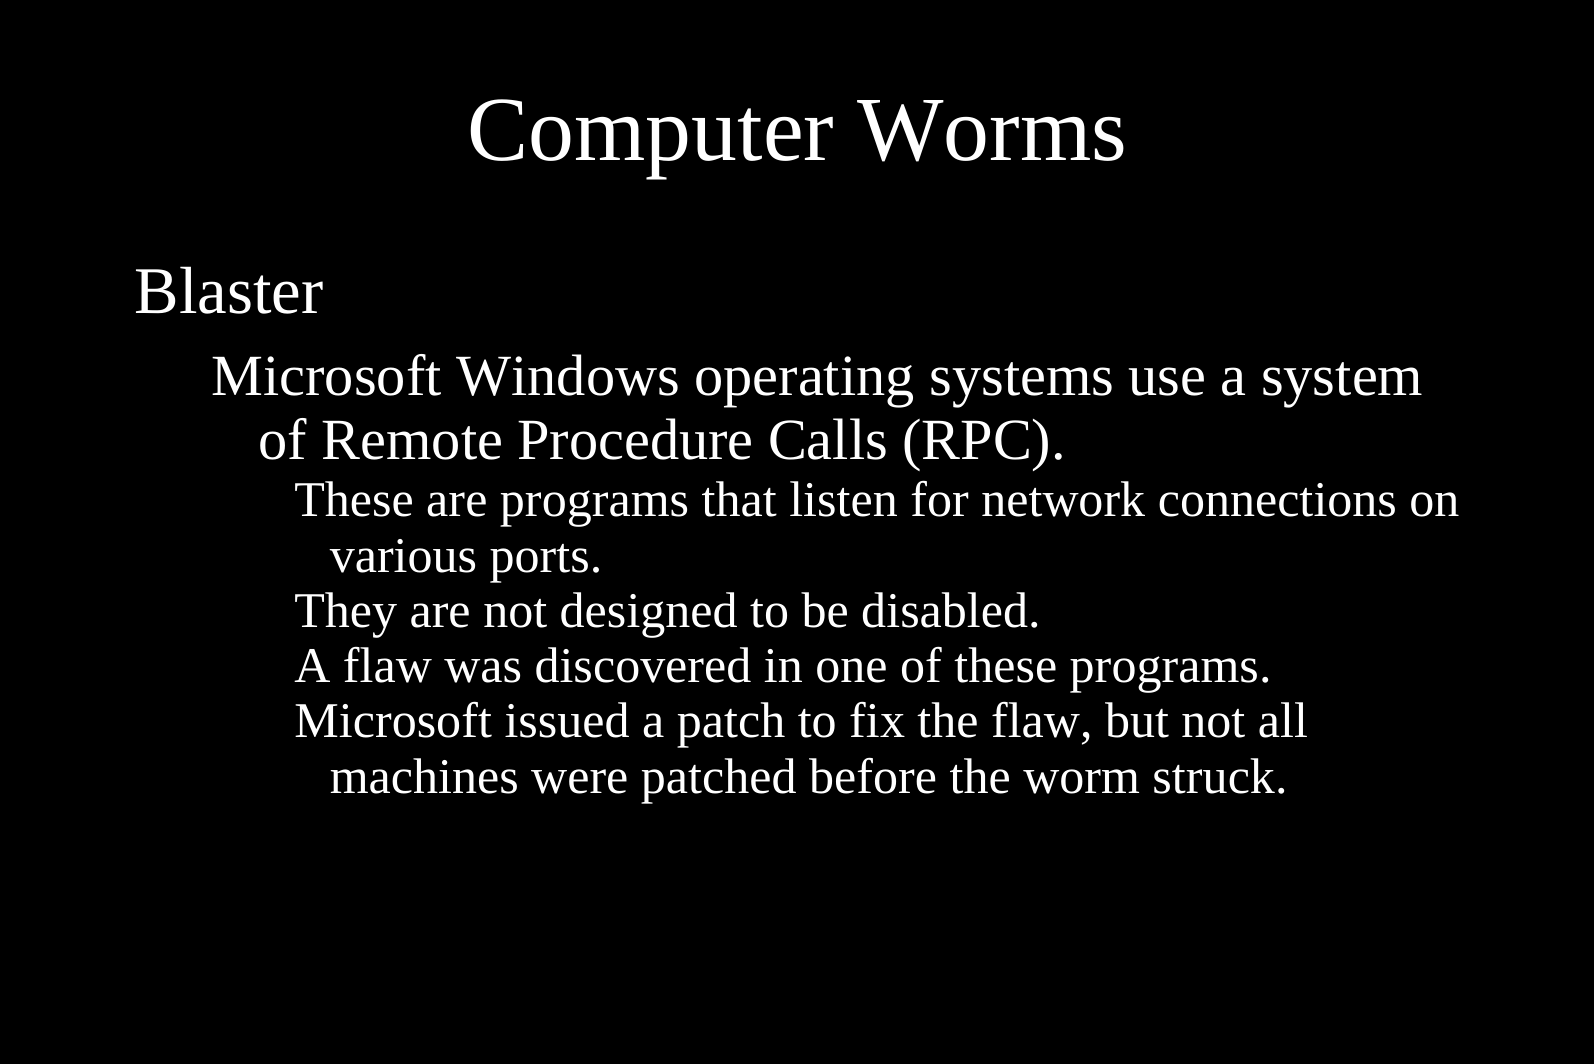

# Computer Worms
Blaster
Microsoft Windows operating systems use a system of Remote Procedure Calls (RPC).
These are programs that listen for network connections on various ports.
They are not designed to be disabled.
A flaw was discovered in one of these programs.
Microsoft issued a patch to fix the flaw, but not all machines were patched before the worm struck.